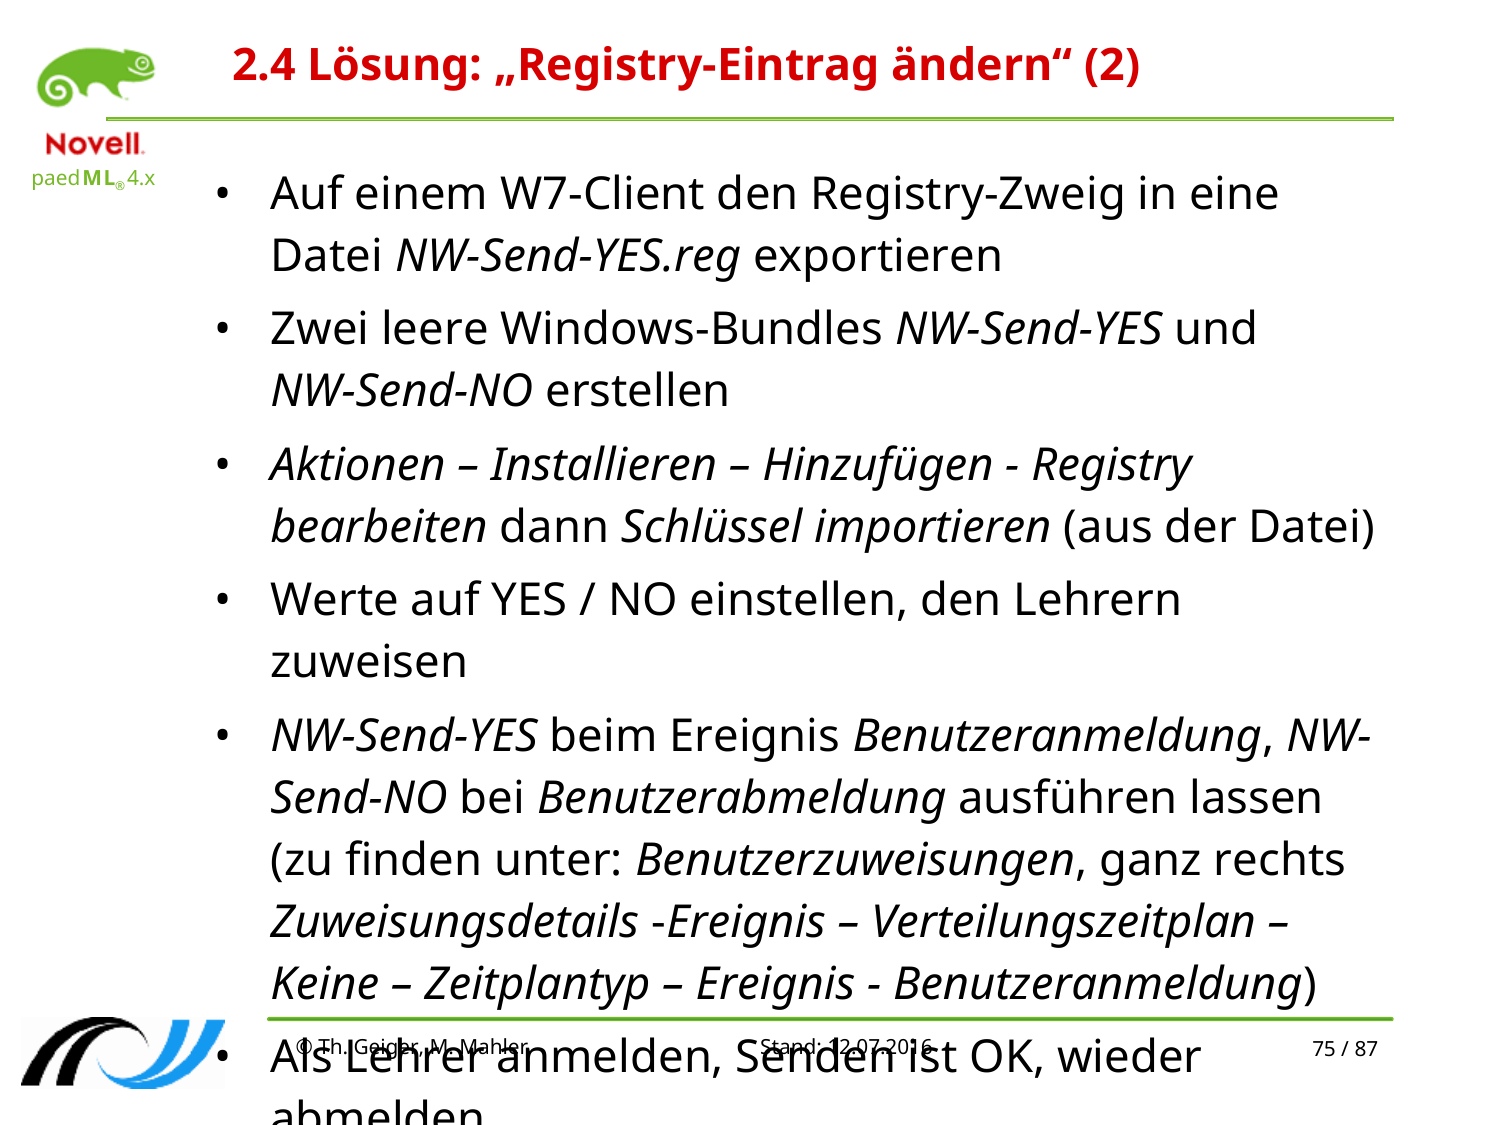

# 2.4 Lösung: „Registry-Eintrag ändern“ (2)
Auf einem W7-Client den Registry-Zweig in eine
Datei NW-Send-YES.reg exportieren
Zwei leere Windows-Bundles NW-Send-YES und
NW-Send-NO erstellen
Aktionen – Installieren – Hinzufügen - Registry bearbeiten dann Schlüssel importieren (aus der Datei)
Werte auf YES / NO einstellen, den Lehrern zuweisen
NW-Send-YES beim Ereignis Benutzeranmeldung, NW-Send-NO bei Benutzerabmeldung ausführen lassen
(zu finden unter: Benutzerzuweisungen, ganz rechts Zuweisungsdetails -Ereignis – Verteilungszeitplan – Keine – Zeitplantyp – Ereignis - Benutzeranmeldung)
Als Lehrer anmelden, Senden ist OK, wieder abmelden
Als Schüler anmelden, Senden ist ausgegraut
© Th. Geiger, M. Mahler
12.07.2016
75